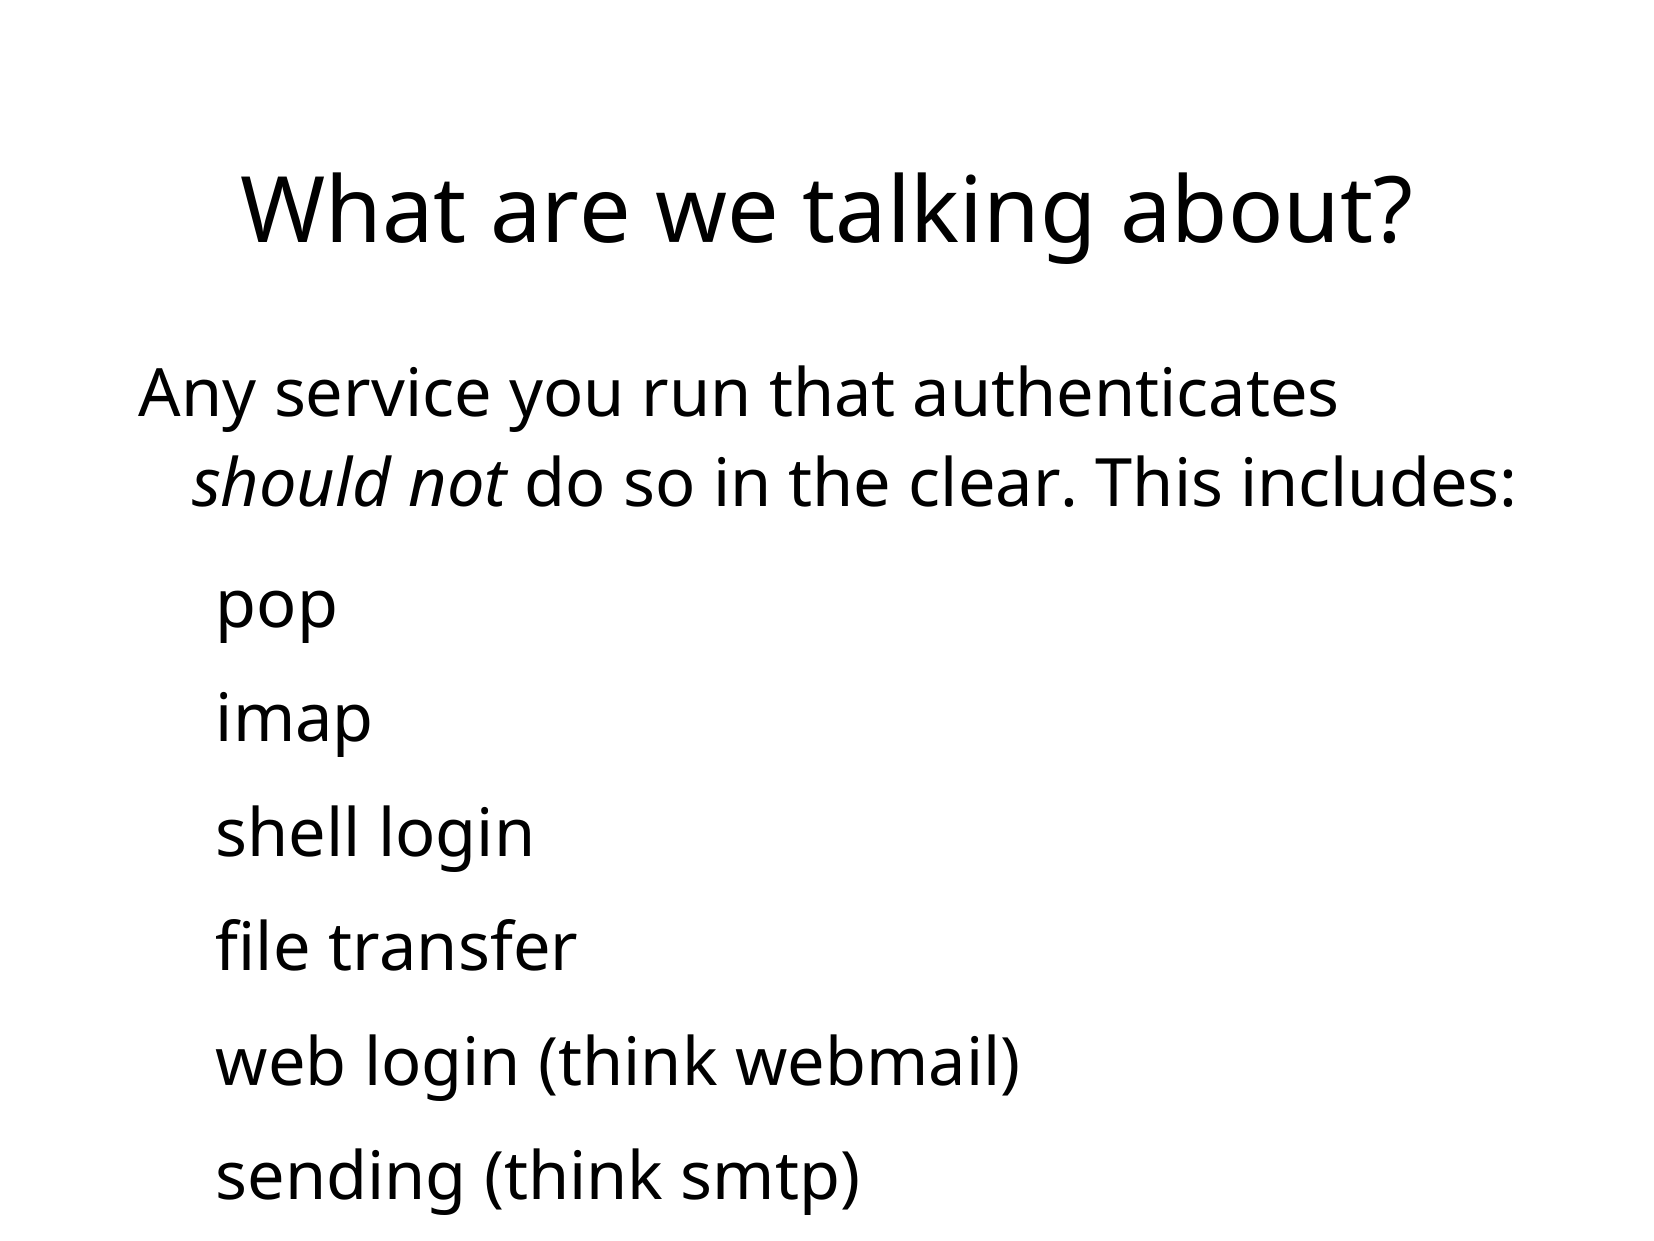

# What are we talking about?
Any service you run that authenticates should not do so in the clear. This includes:
pop
imap
shell login
file transfer
web login (think webmail)
sending (think smtp)